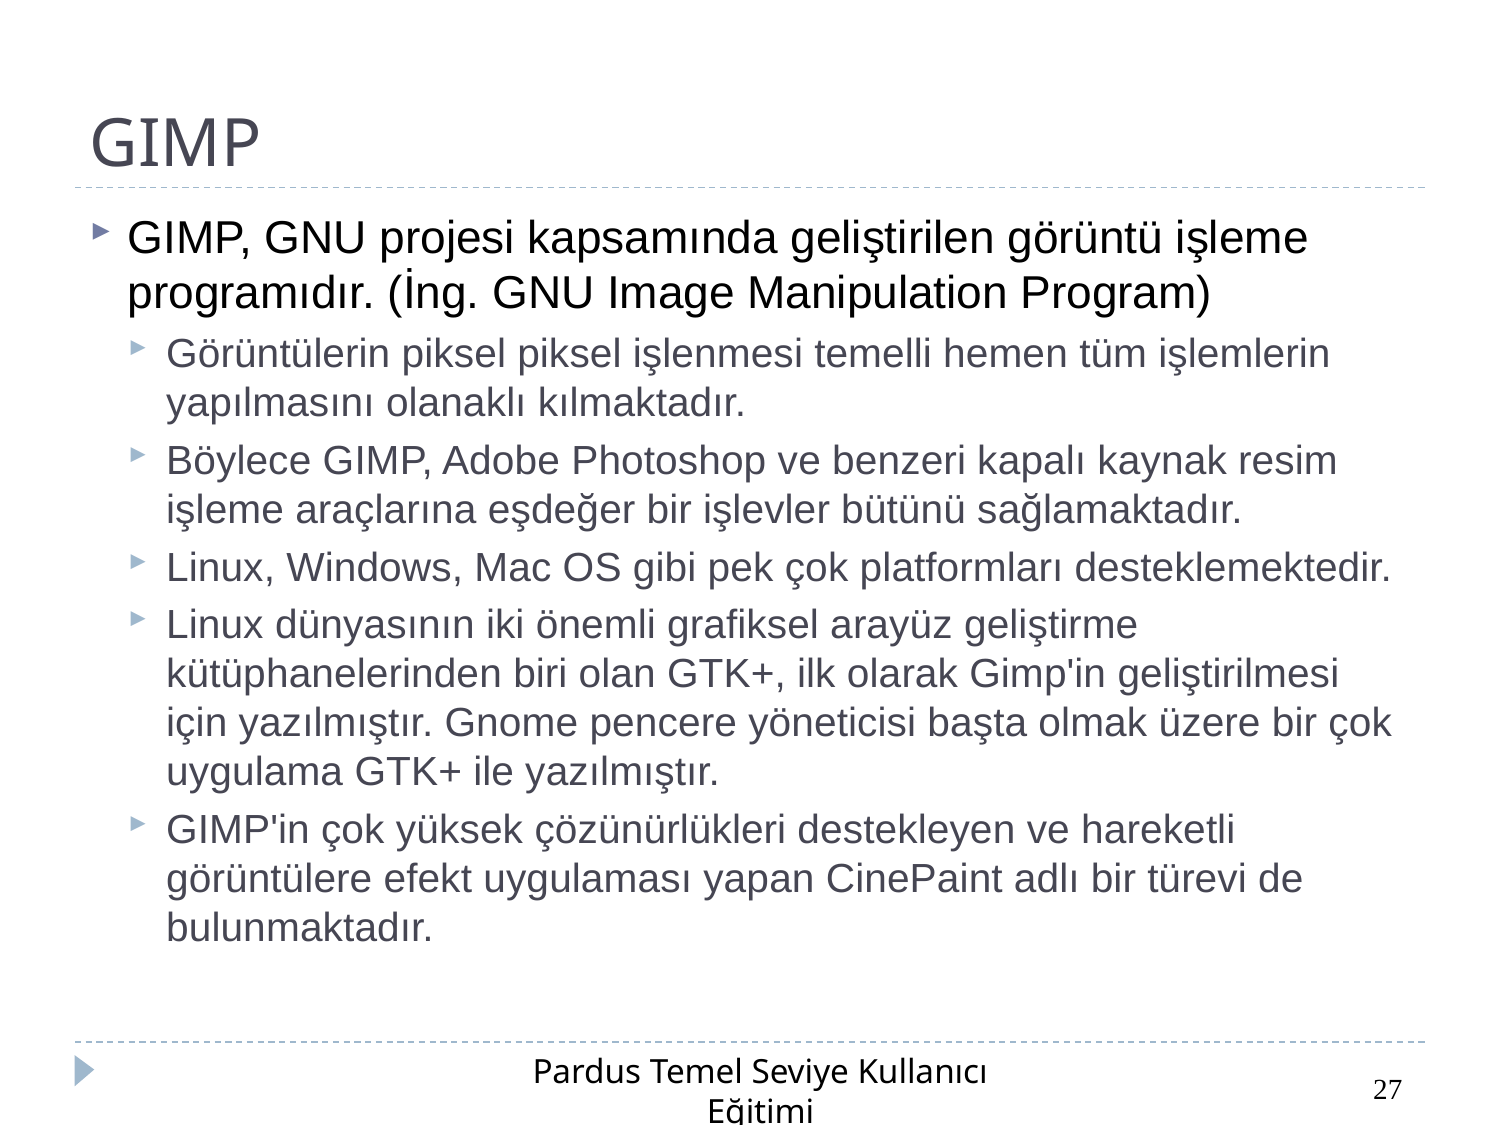

# GIMP
GIMP, GNU projesi kapsamında geliştirilen görüntü işleme programıdır. (İng. GNU Image Manipulation Program)
Görüntülerin piksel piksel işlenmesi temelli hemen tüm işlemlerin yapılmasını olanaklı kılmaktadır.
Böylece GIMP, Adobe Photoshop ve benzeri kapalı kaynak resim işleme araçlarına eşdeğer bir işlevler bütünü sağlamaktadır.
Linux, Windows, Mac OS gibi pek çok platformları desteklemektedir.
Linux dünyasının iki önemli grafiksel arayüz geliştirme kütüphanelerinden biri olan GTK+, ilk olarak Gimp'in geliştirilmesi için yazılmıştır. Gnome pencere yöneticisi başta olmak üzere bir çok uygulama GTK+ ile yazılmıştır.
GIMP'in çok yüksek çözünürlükleri destekleyen ve hareketli görüntülere efekt uygulaması yapan CinePaint adlı bir türevi de bulunmaktadır.